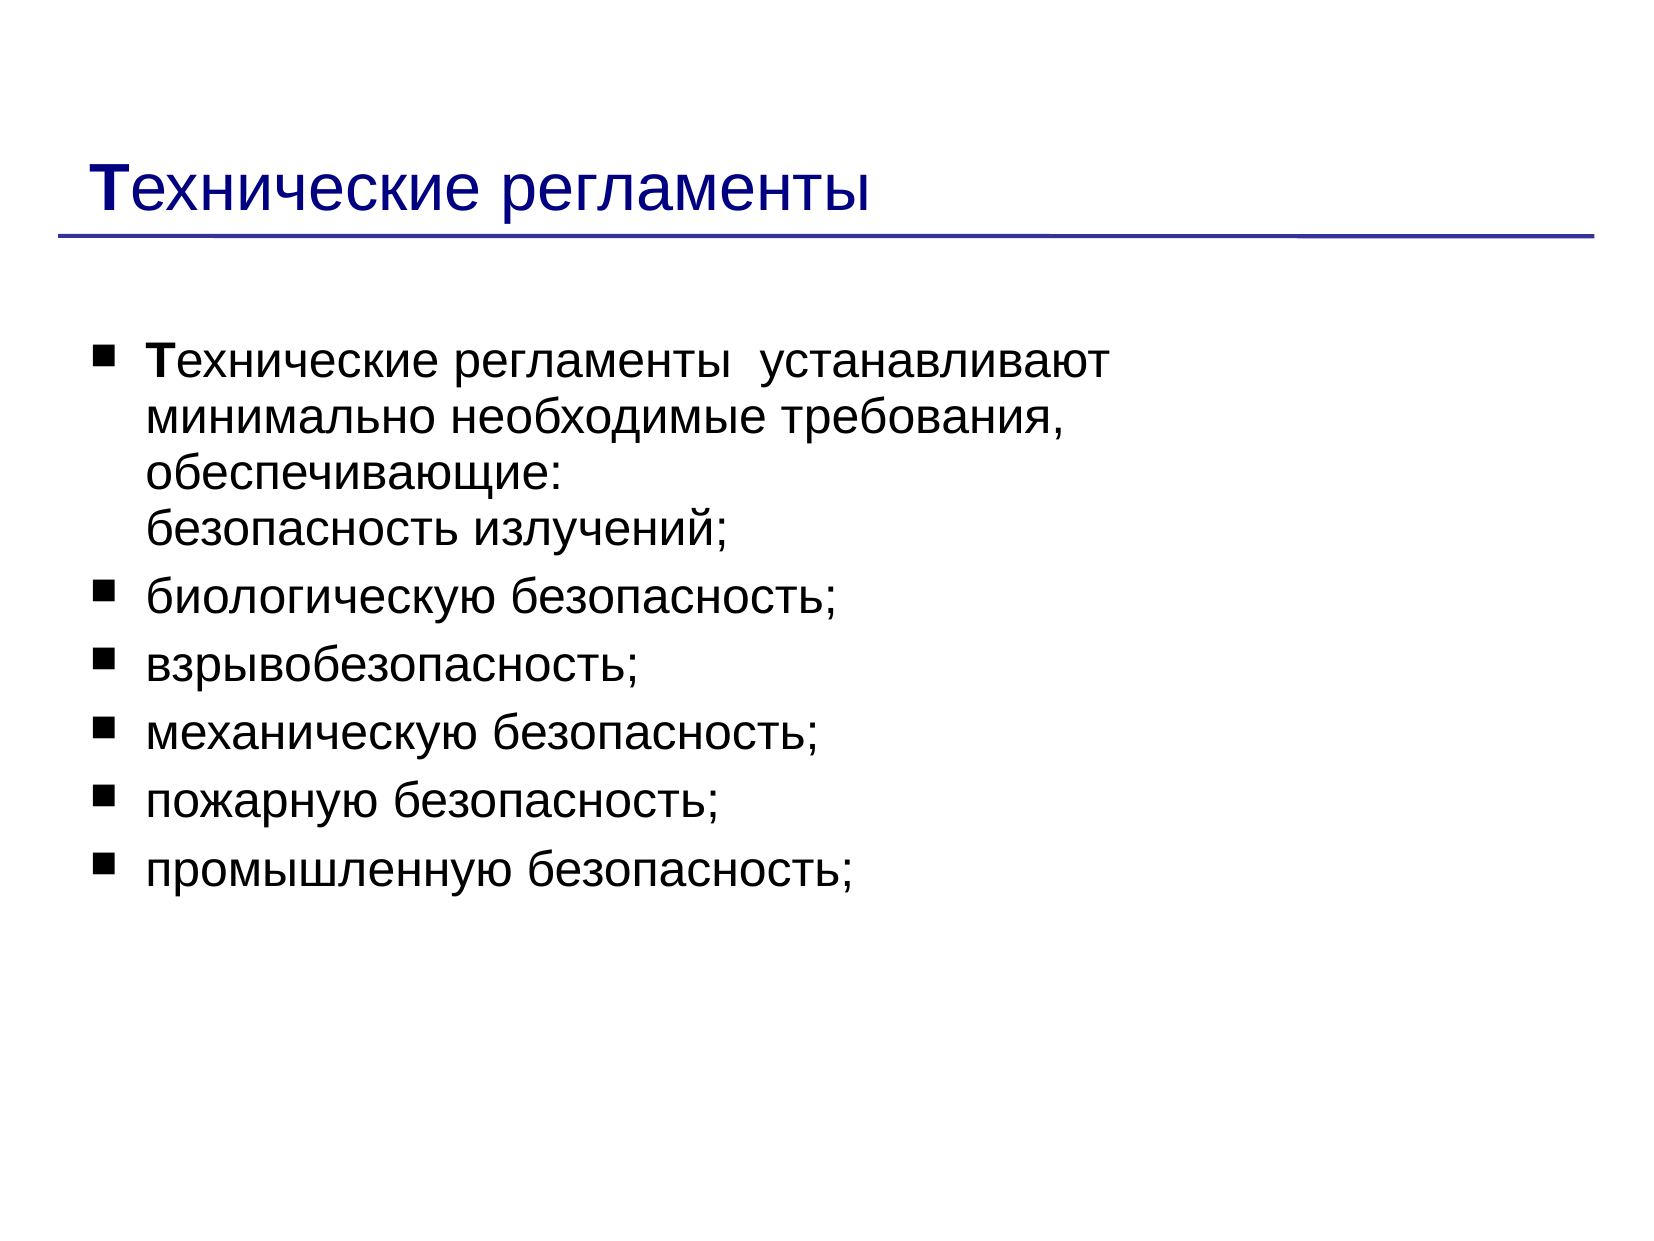

# Технические регламенты
Технические регламенты устанавливают минимально необходимые требования, обеспечивающие:
безопасность излучений;
биологическую безопасность;
взрывобезопасность;
механическую безопасность;
пожарную безопасность;
промышленную безопасность;